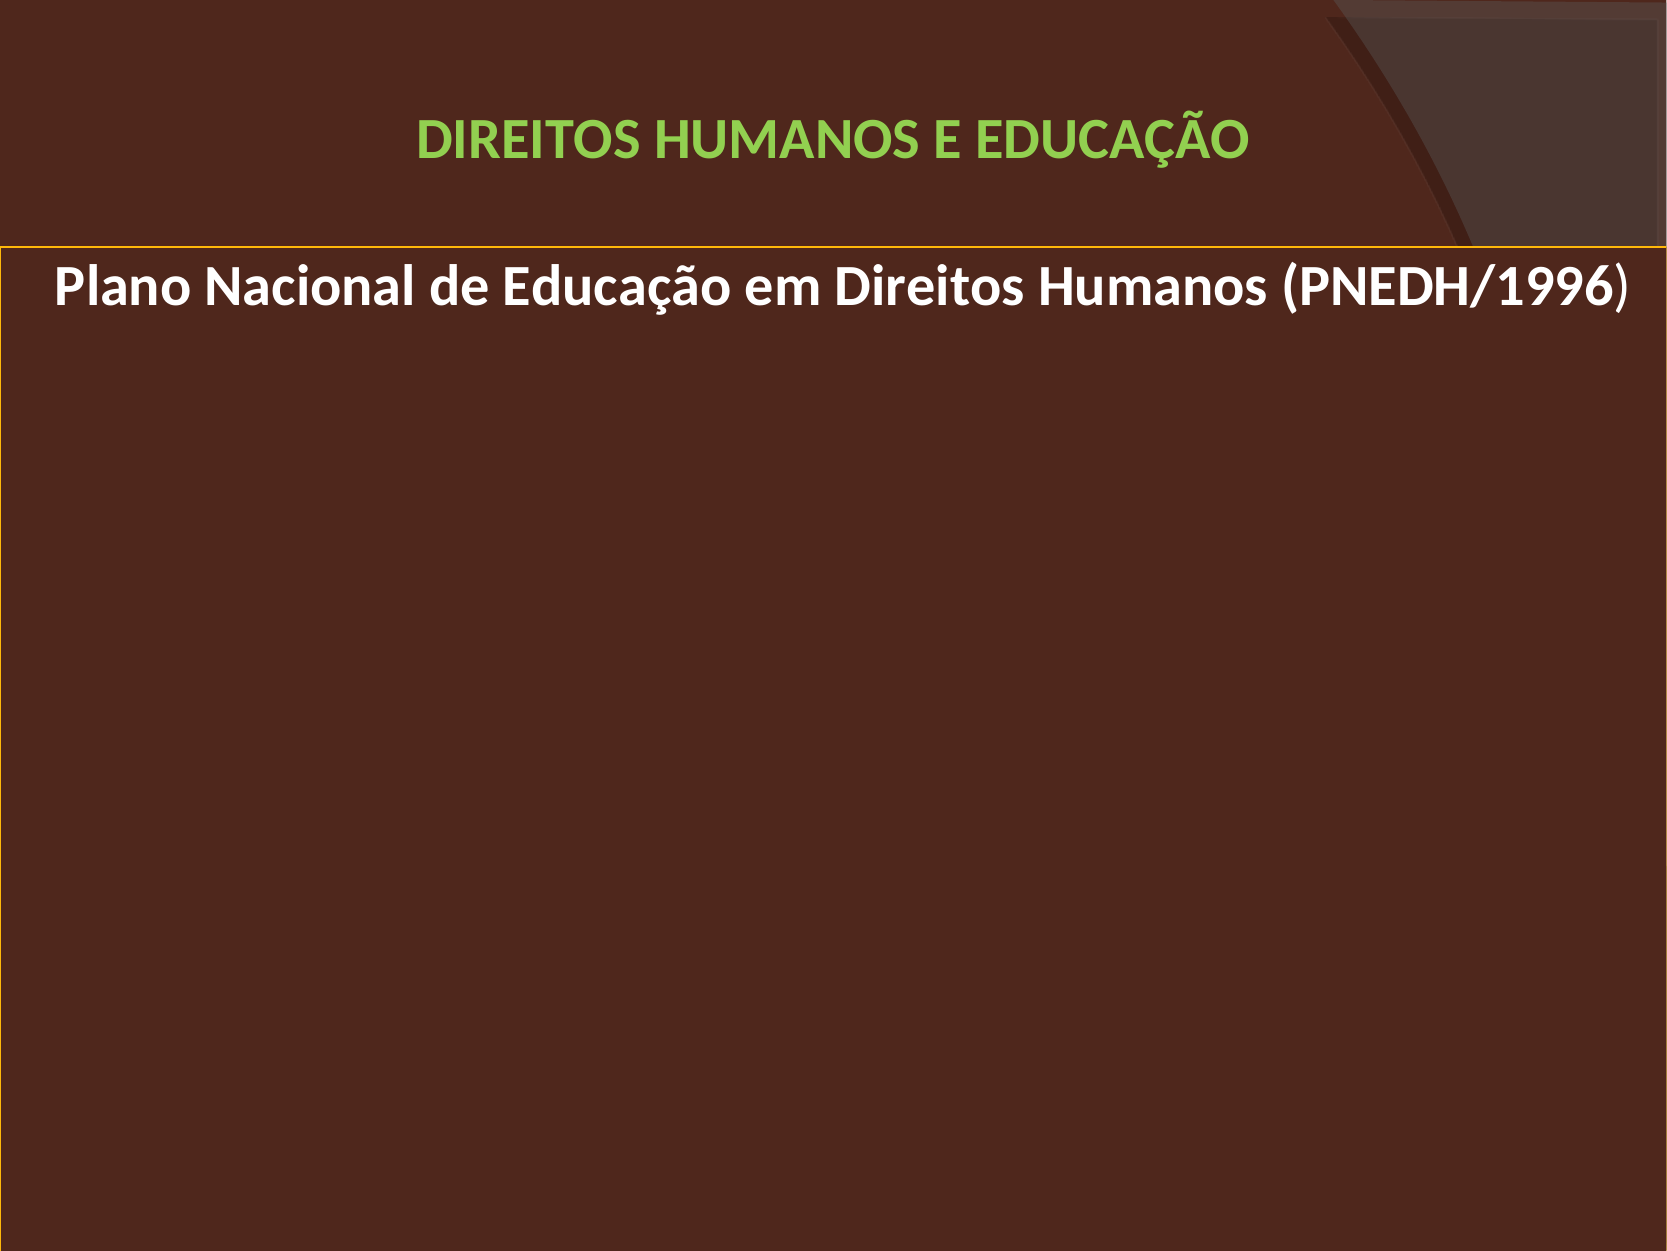

DIREITOS HUMANOS E EDUCAÇÃO
# Plano Nacional de Educação em Direitos Humanos (PNEDH/1996)